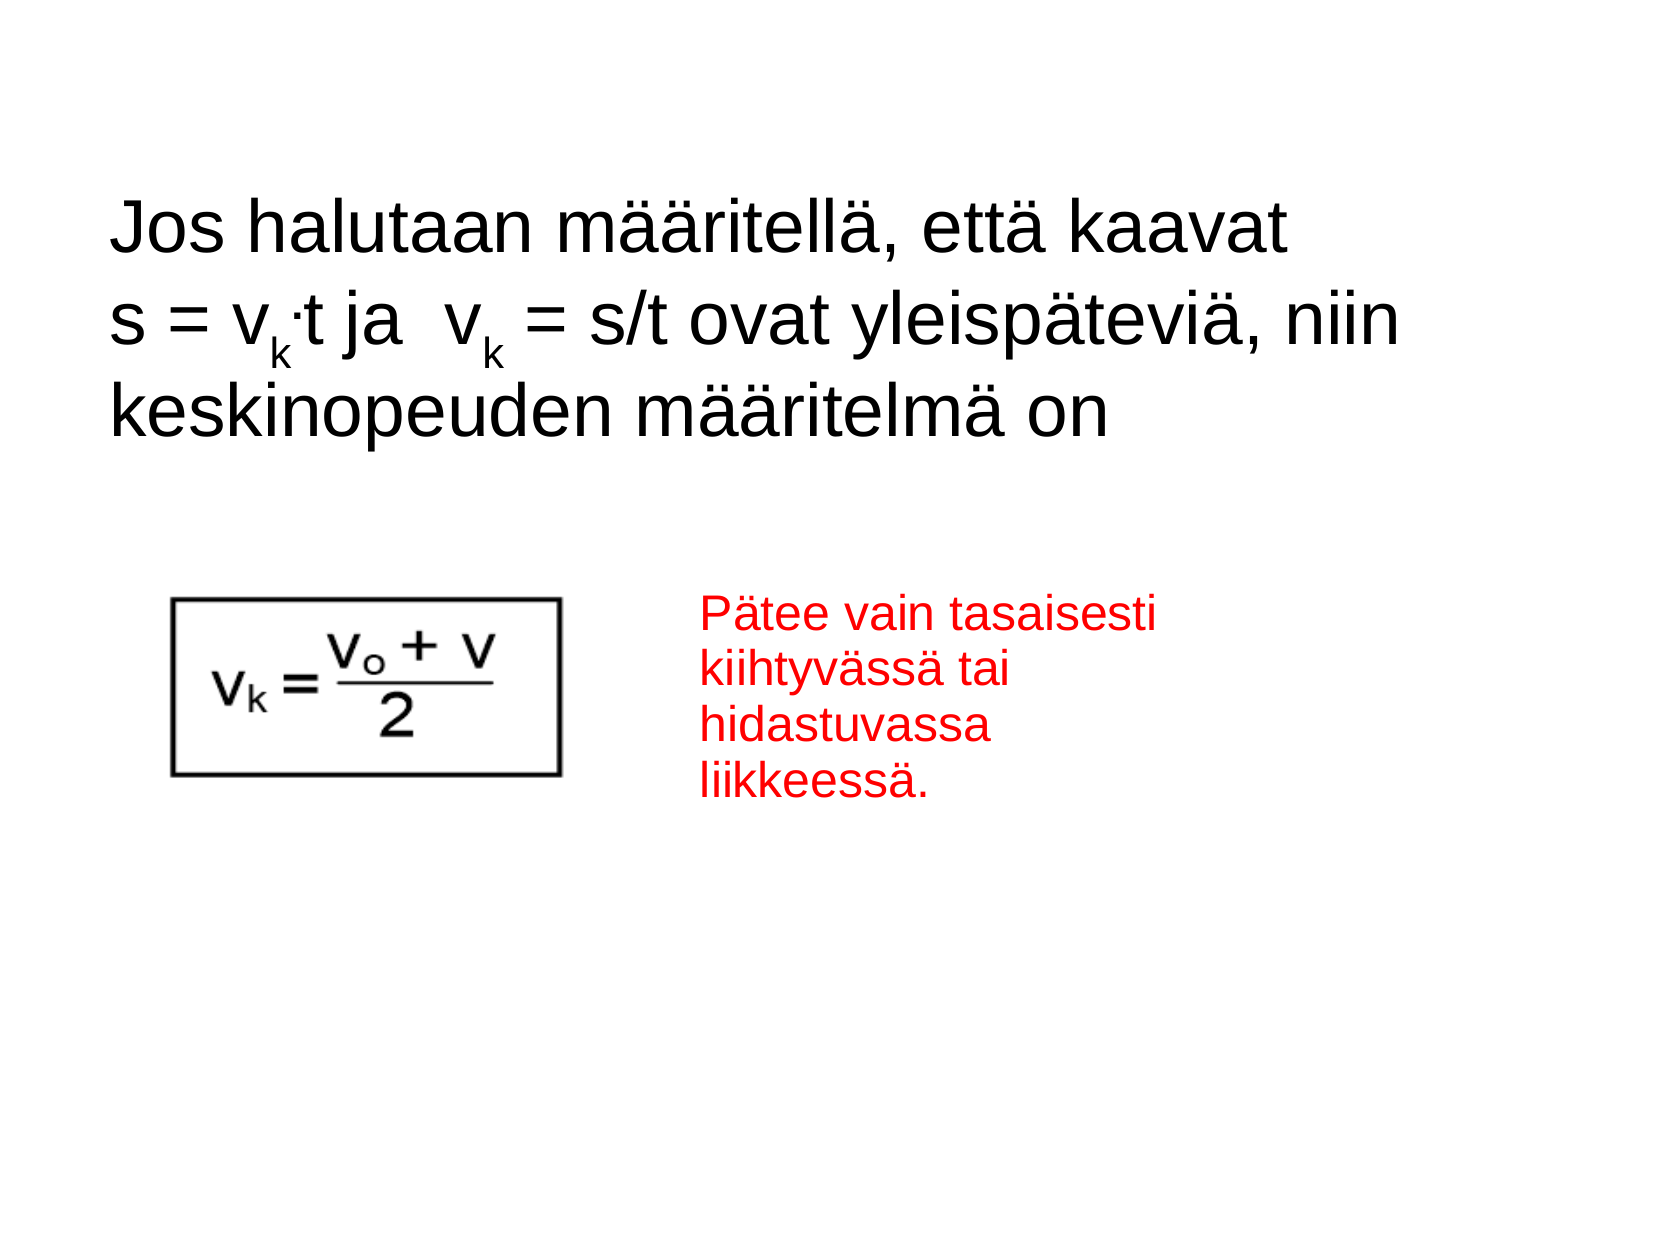

Jos halutaan määritellä, että kaavat s = vk.t ja vk = s/t ovat yleispäteviä, niin keskinopeuden määritelmä on
Pätee vain tasaisesti kiihtyvässä tai hidastuvassa
liikkeessä.